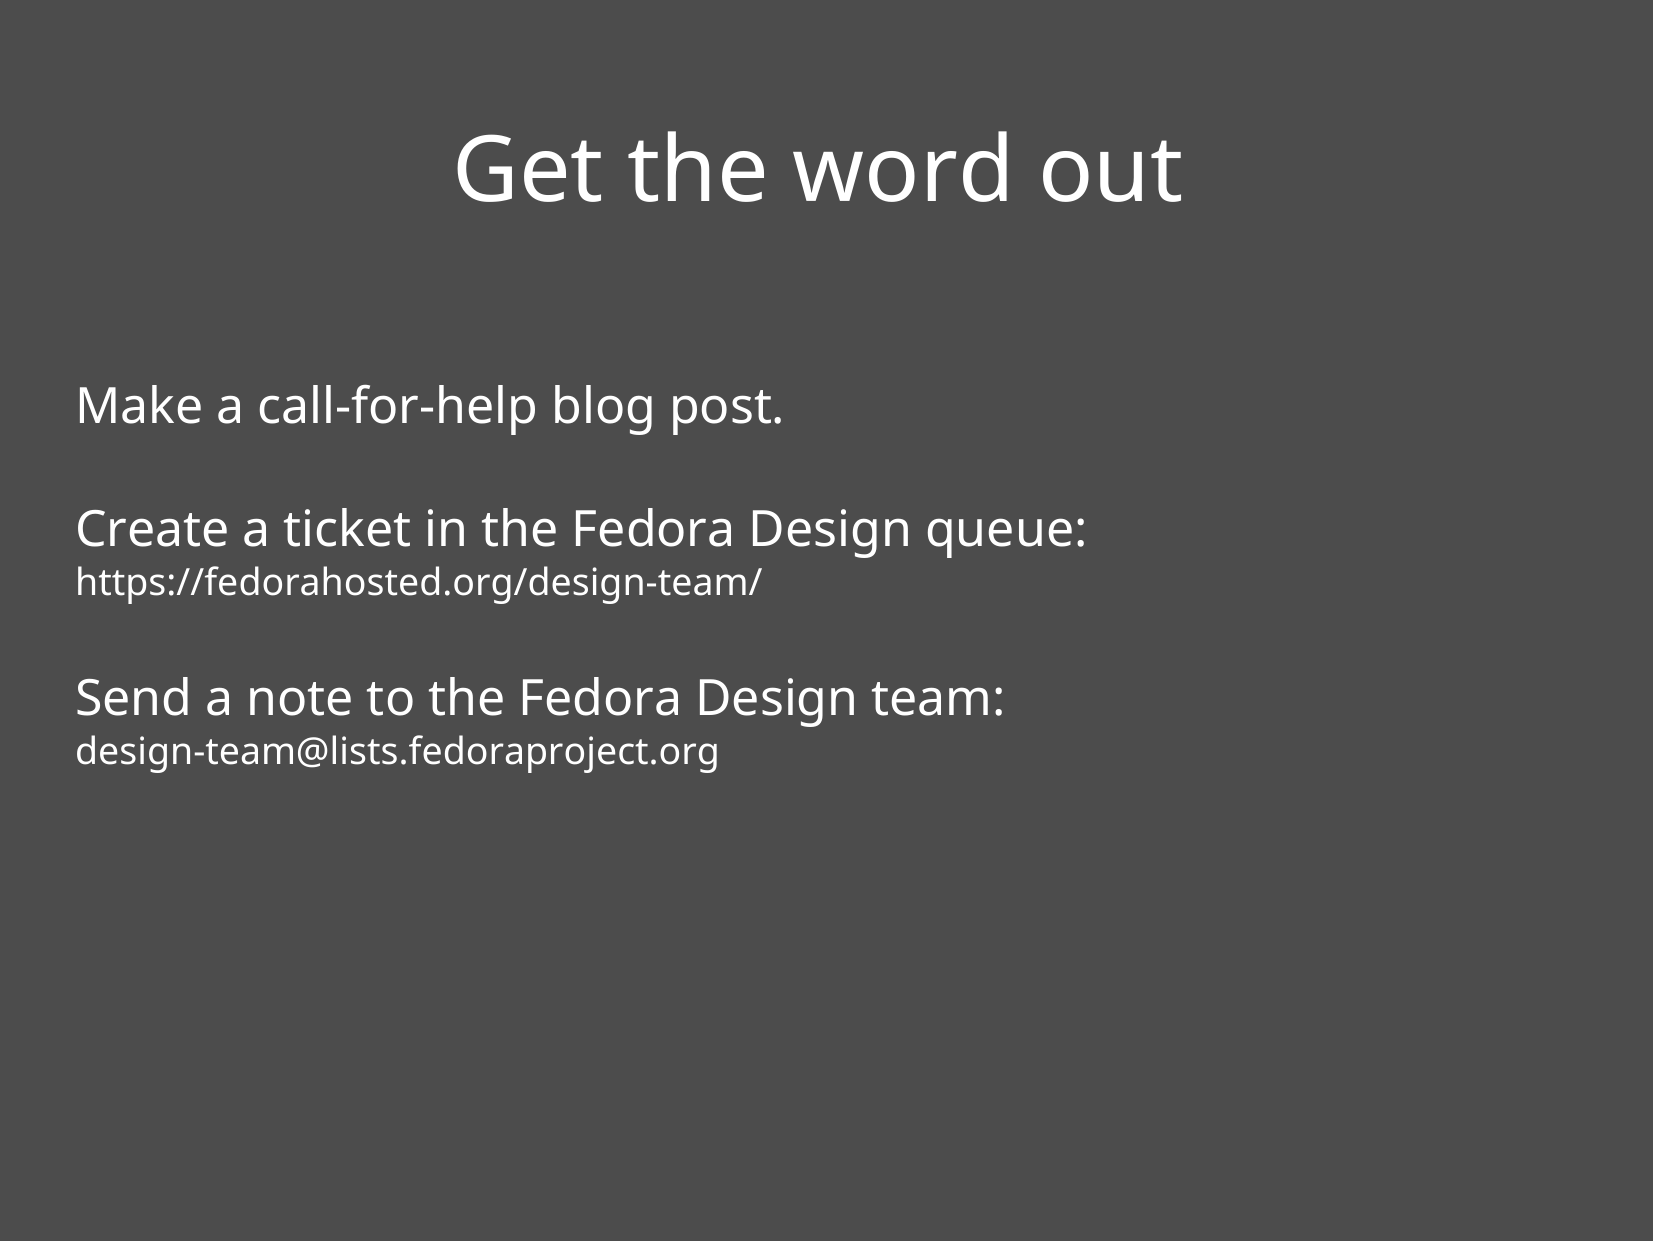

# Get the word out
Make a call-for-help blog post.
Create a ticket in the Fedora Design queue: https://fedorahosted.org/design-team/
Send a note to the Fedora Design team:
design-team@lists.fedoraproject.org